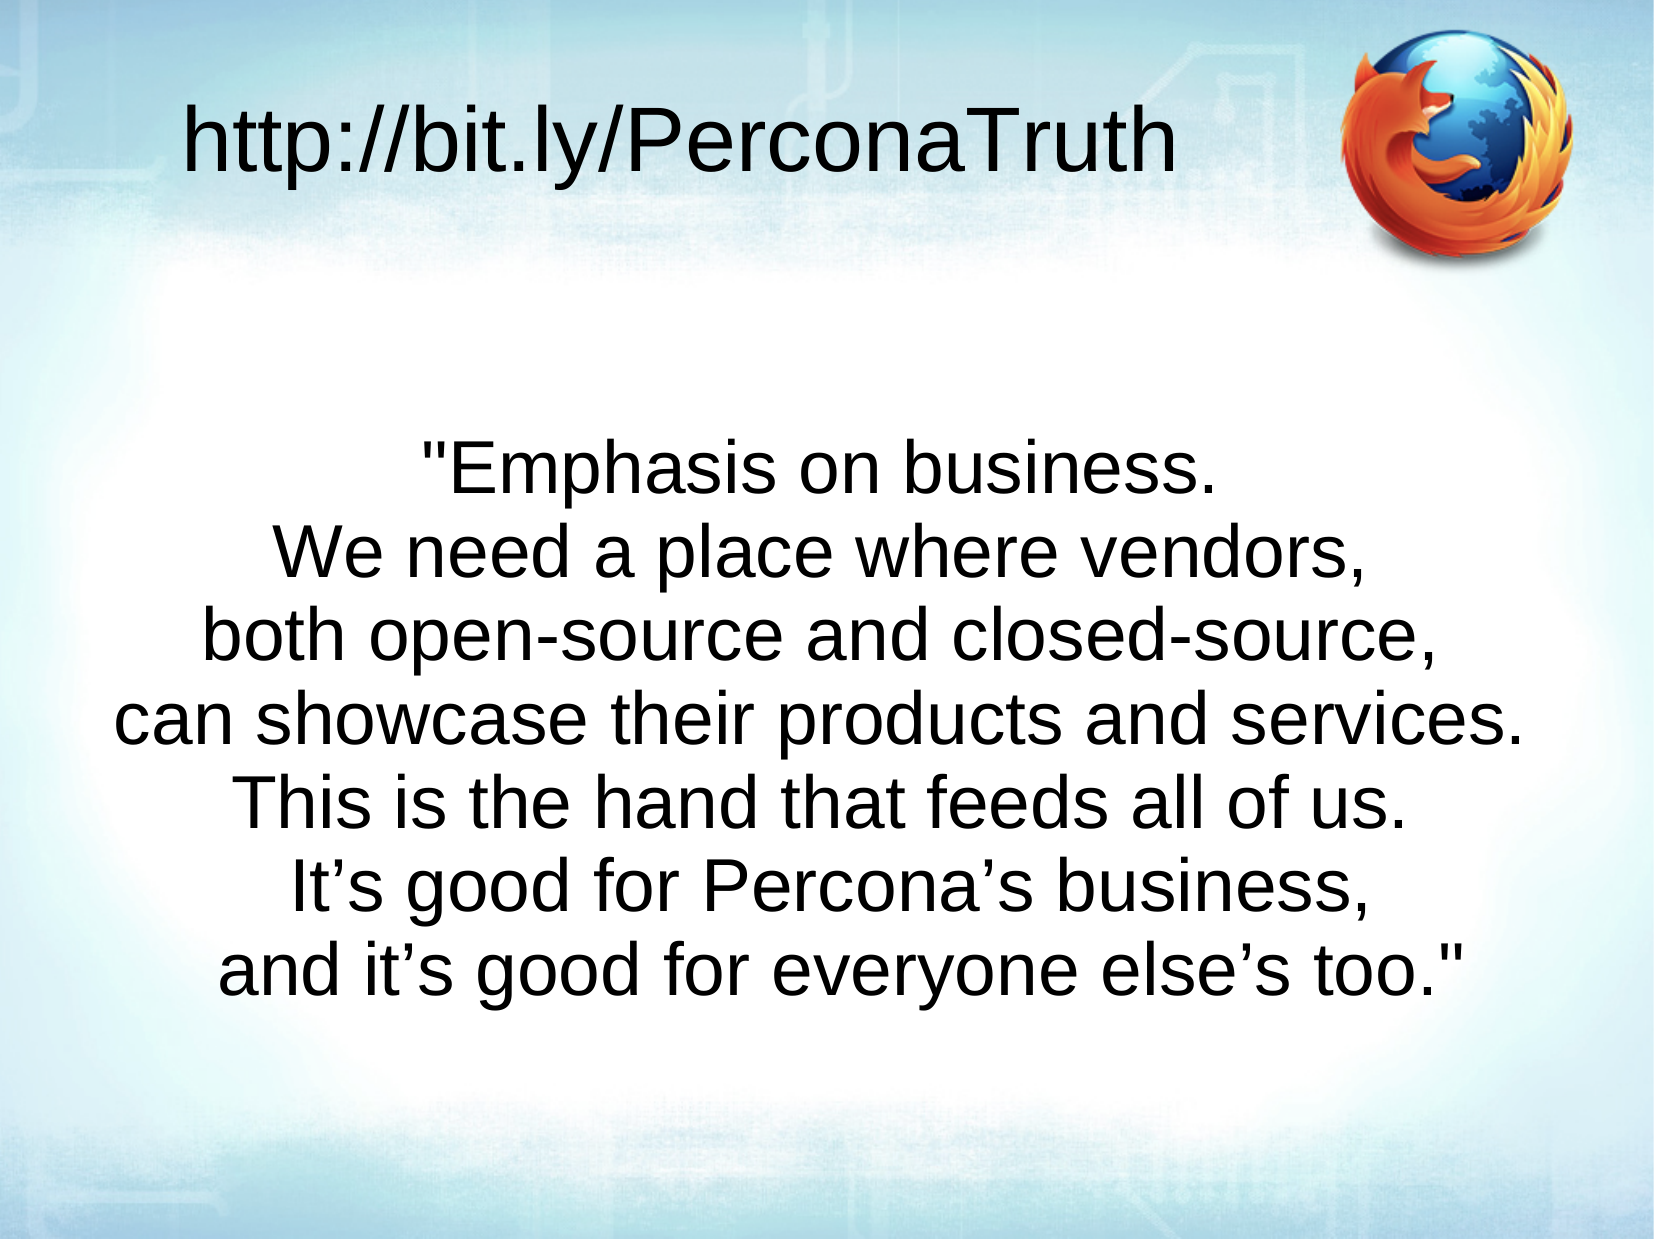

# http://bit.ly/PerconaTruth
"Emphasis on business.
We need a place where vendors,
both open-source and closed-source,
can showcase their products and services.
This is the hand that feeds all of us.
It’s good for Percona’s business,
 and it’s good for everyone else’s too."